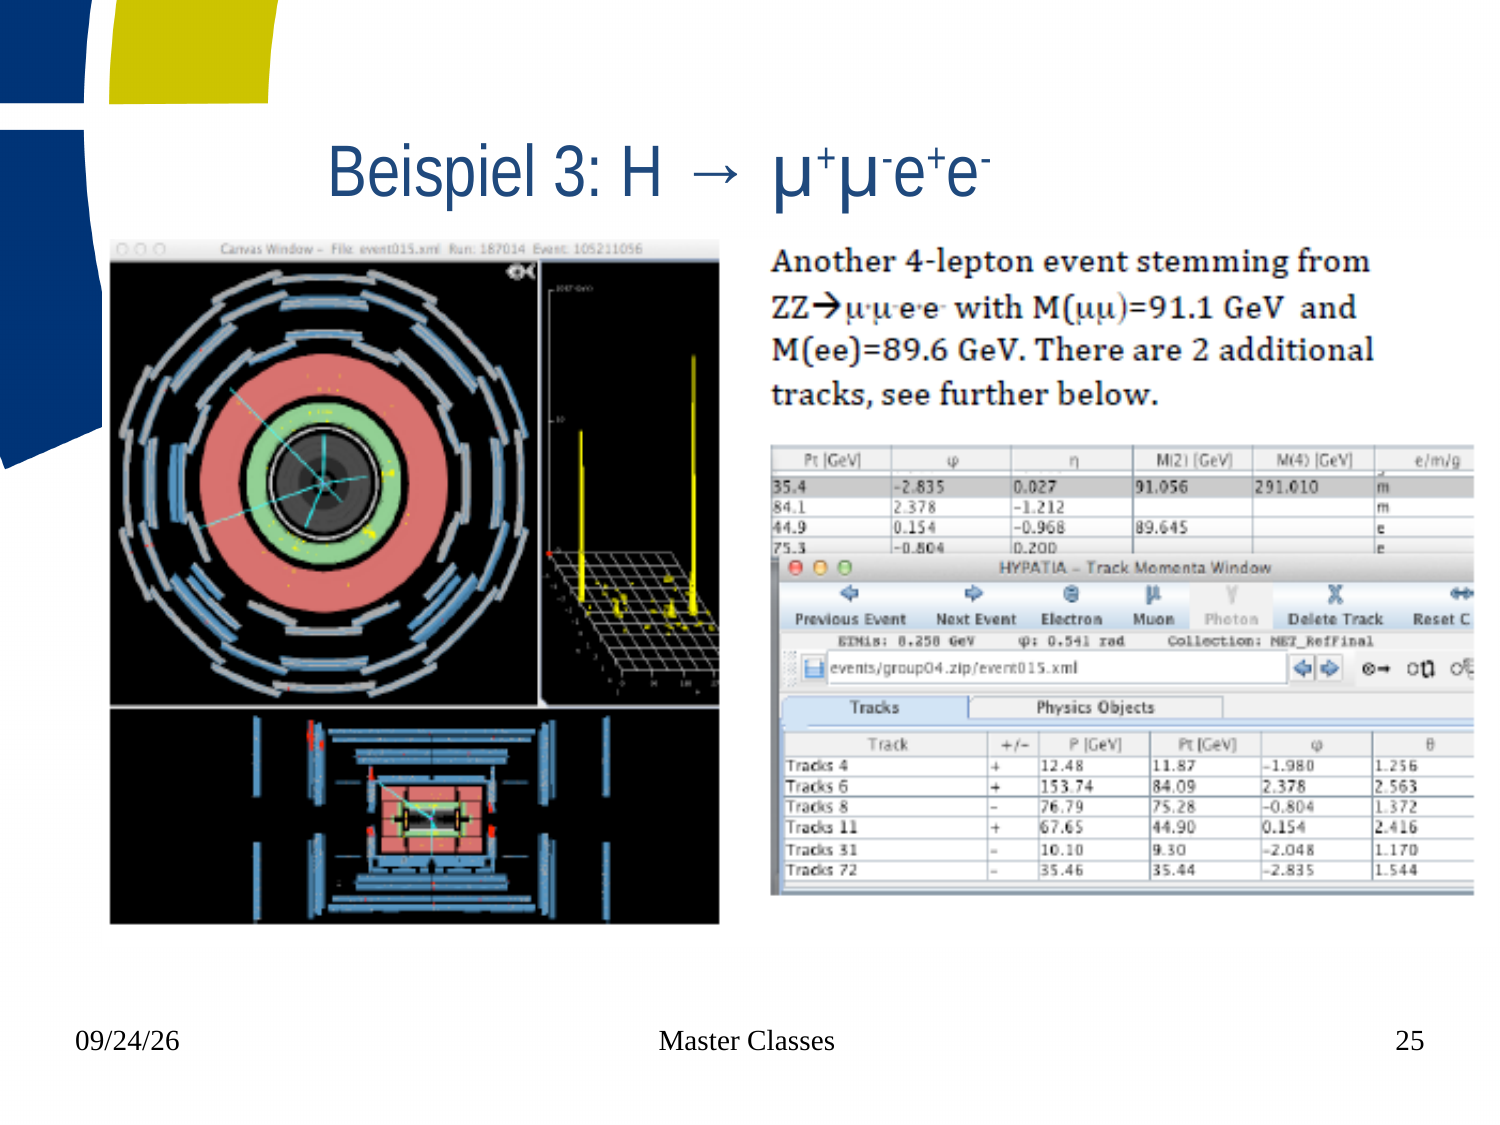

# Beispiel 3: H → μ+μ-e+e-
International Masterclasses 2013
25